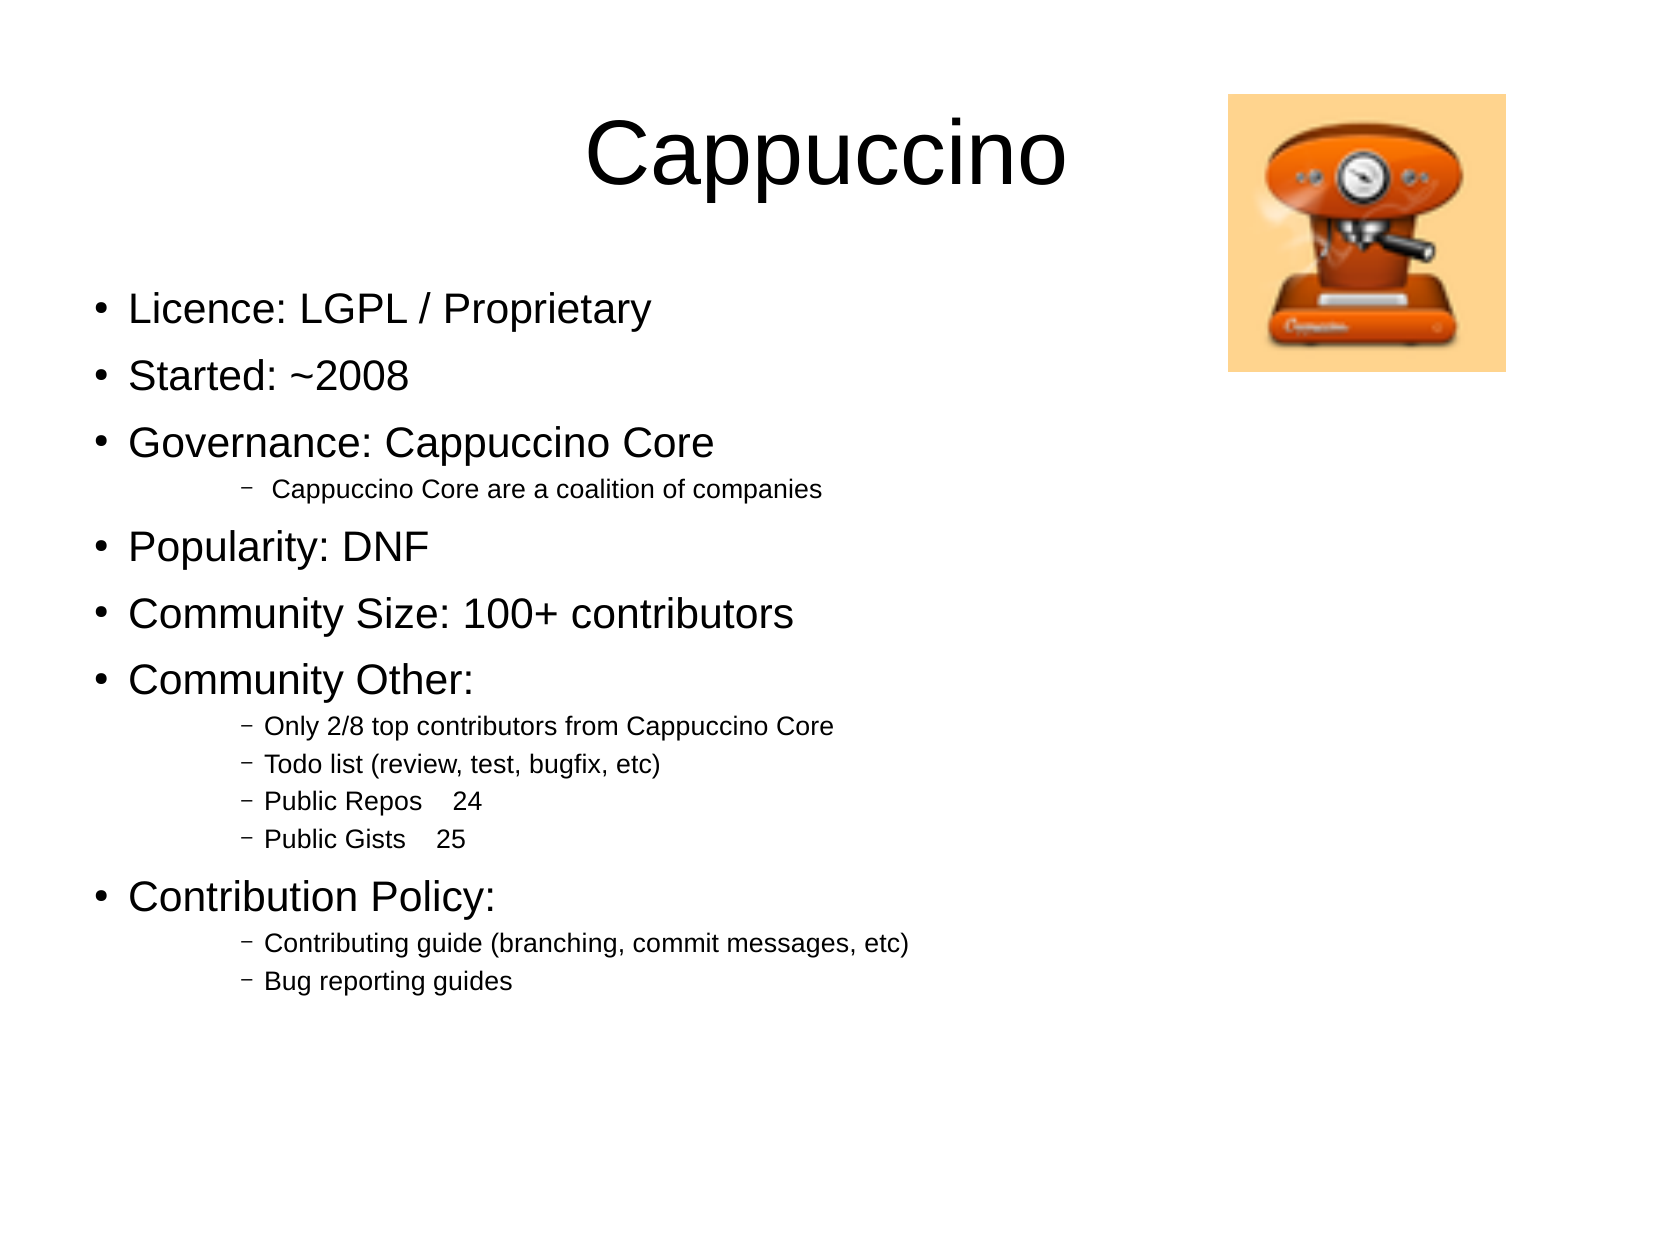

# Cappuccino
Licence: LGPL / Proprietary
Started: ~2008
Governance: Cappuccino Core
 Cappuccino Core are a coalition of companies
Popularity: DNF
Community Size: 100+ contributors
Community Other:
Only 2/8 top contributors from Cappuccino Core
Todo list (review, test, bugfix, etc)
Public Repos 24
Public Gists 25
Contribution Policy:
Contributing guide (branching, commit messages, etc)
Bug reporting guides